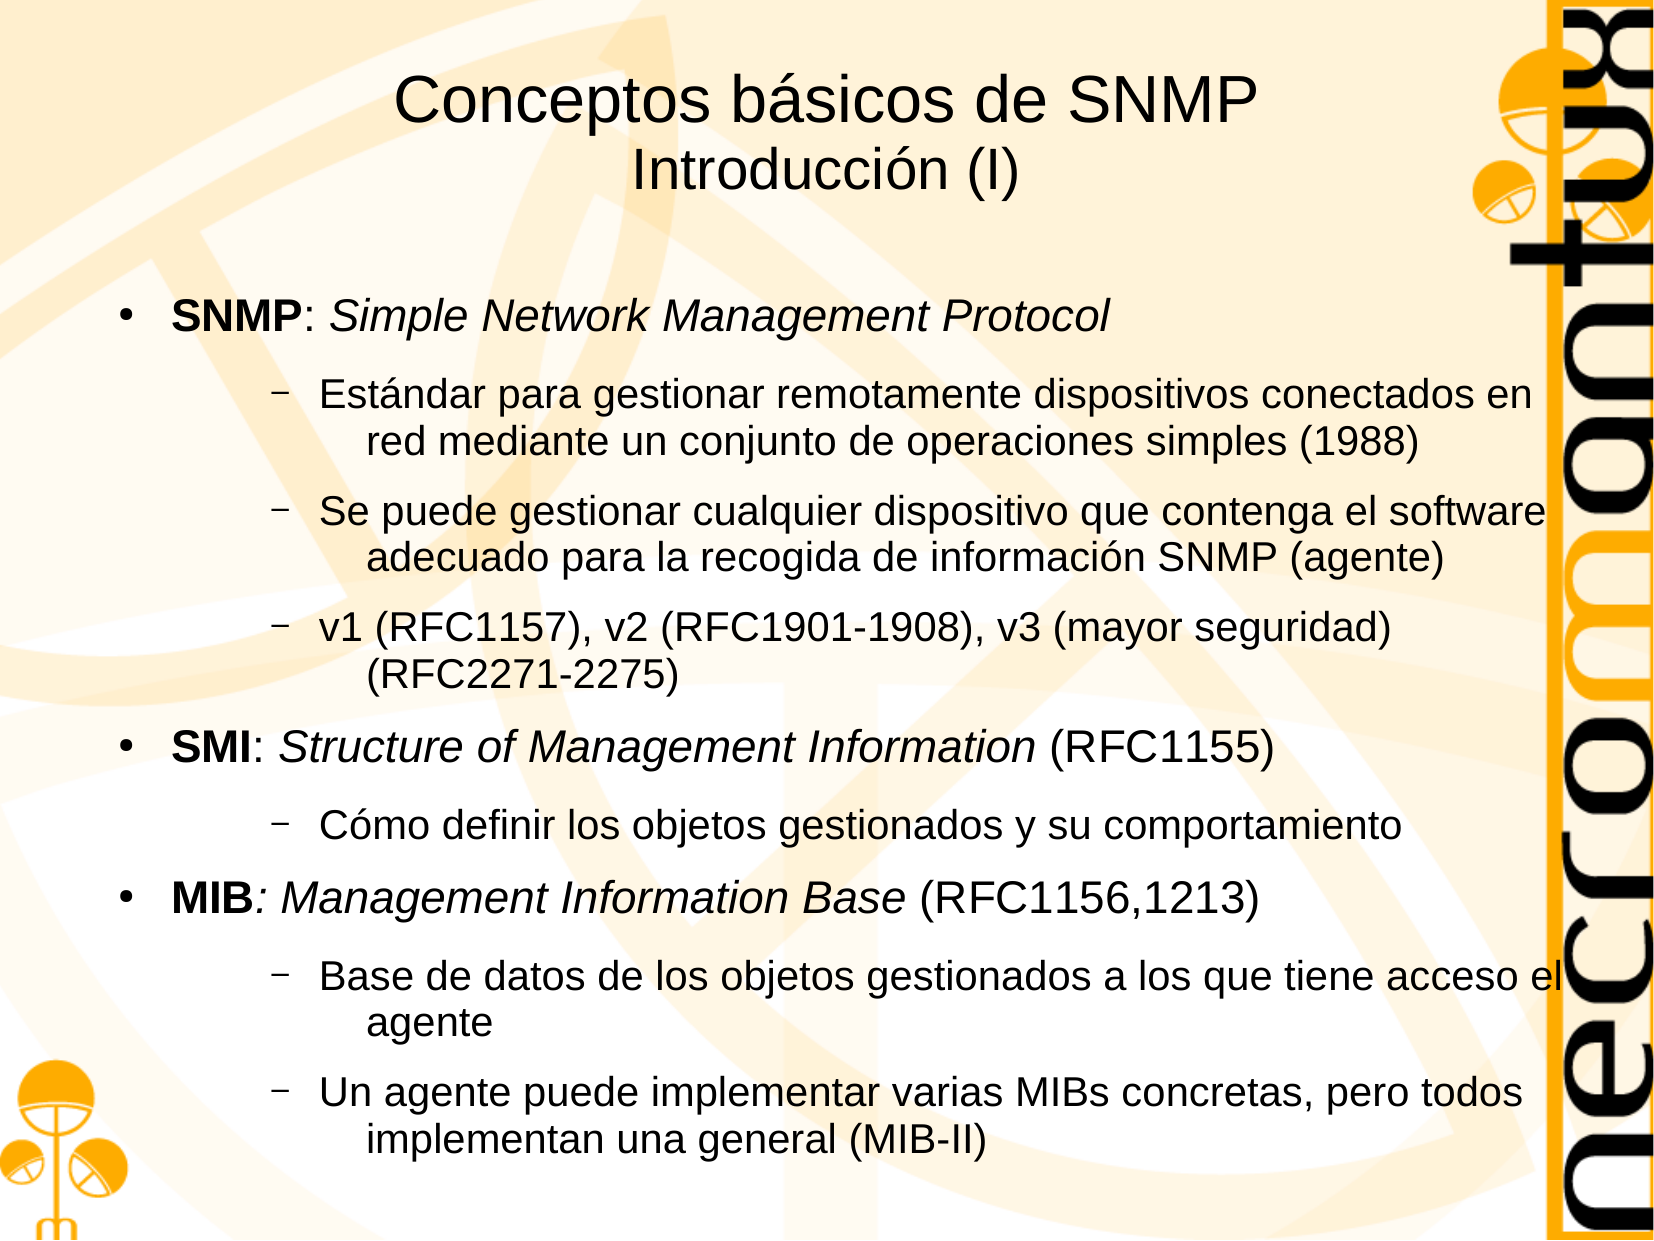

# Conceptos básicos de SNMP Introducción (I)
SNMP: Simple Network Management Protocol
Estándar para gestionar remotamente dispositivos conectados en red mediante un conjunto de operaciones simples (1988)
Se puede gestionar cualquier dispositivo que contenga el software adecuado para la recogida de información SNMP (agente)
v1 (RFC1157), v2 (RFC1901-1908), v3 (mayor seguridad) (RFC2271-2275)
SMI: Structure of Management Information (RFC1155)
Cómo definir los objetos gestionados y su comportamiento
MIB: Management Information Base (RFC1156,1213)
Base de datos de los objetos gestionados a los que tiene acceso el agente
Un agente puede implementar varias MIBs concretas, pero todos implementan una general (MIB-II)